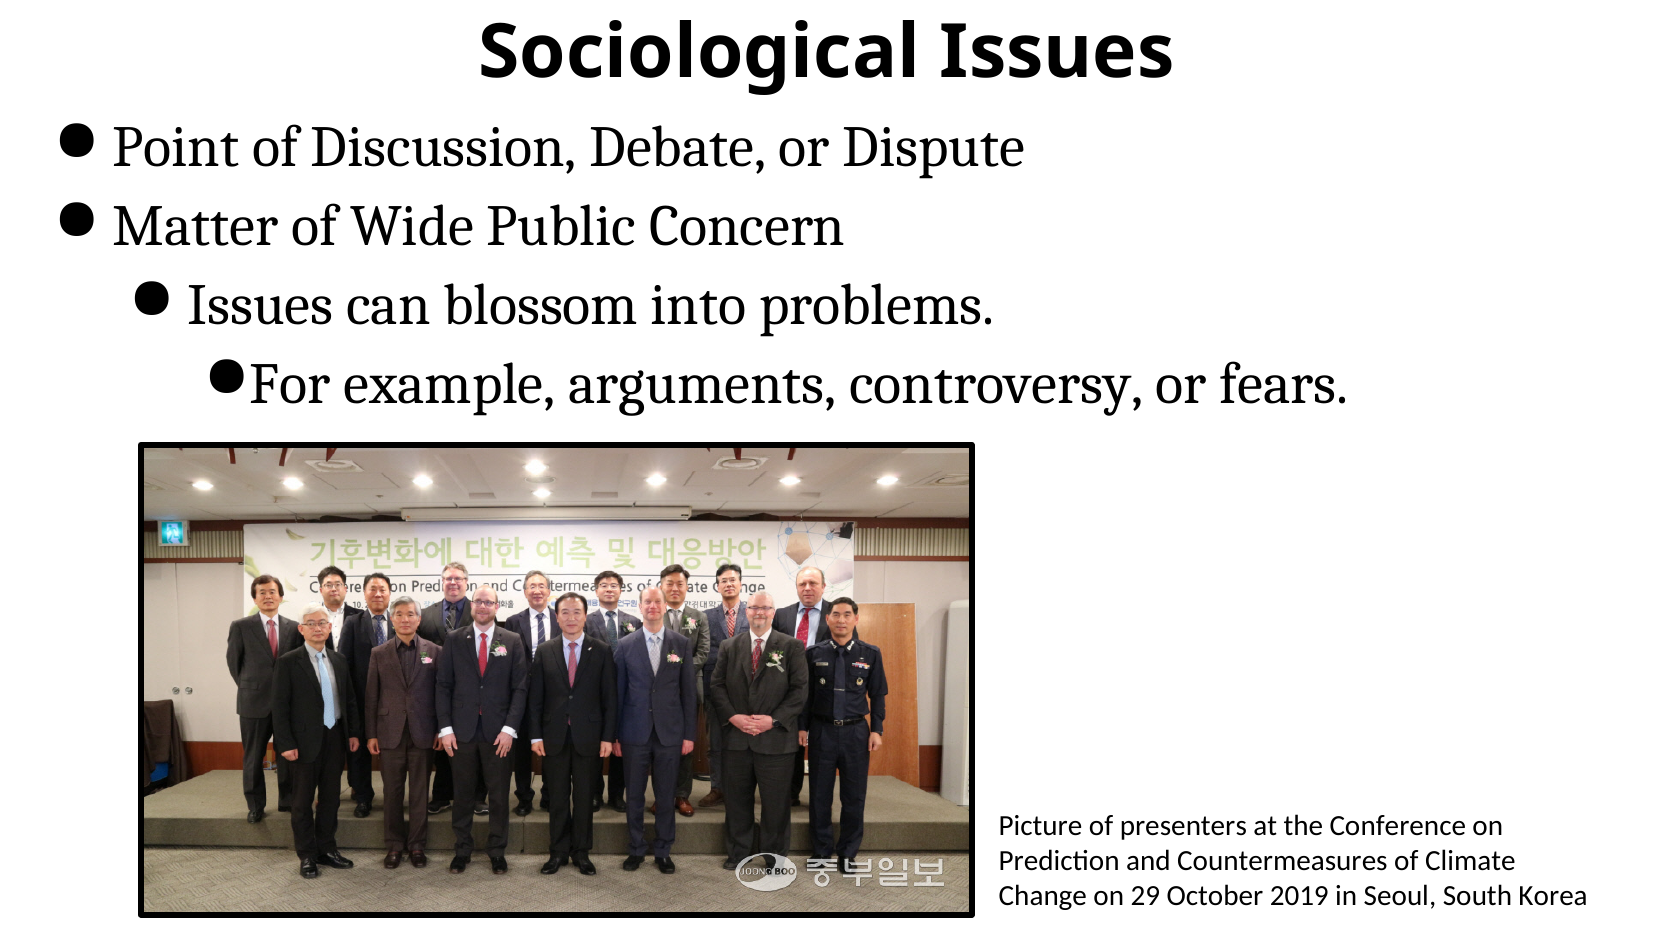

# Sociological Issues
 Point of Discussion, Debate, or Dispute
 Matter of Wide Public Concern
 Issues can blossom into problems.
For example, arguments, controversy, or fears.
Picture of presenters at the Conference on Prediction and Countermeasures of Climate Change on 29 October 2019 in Seoul, South Korea